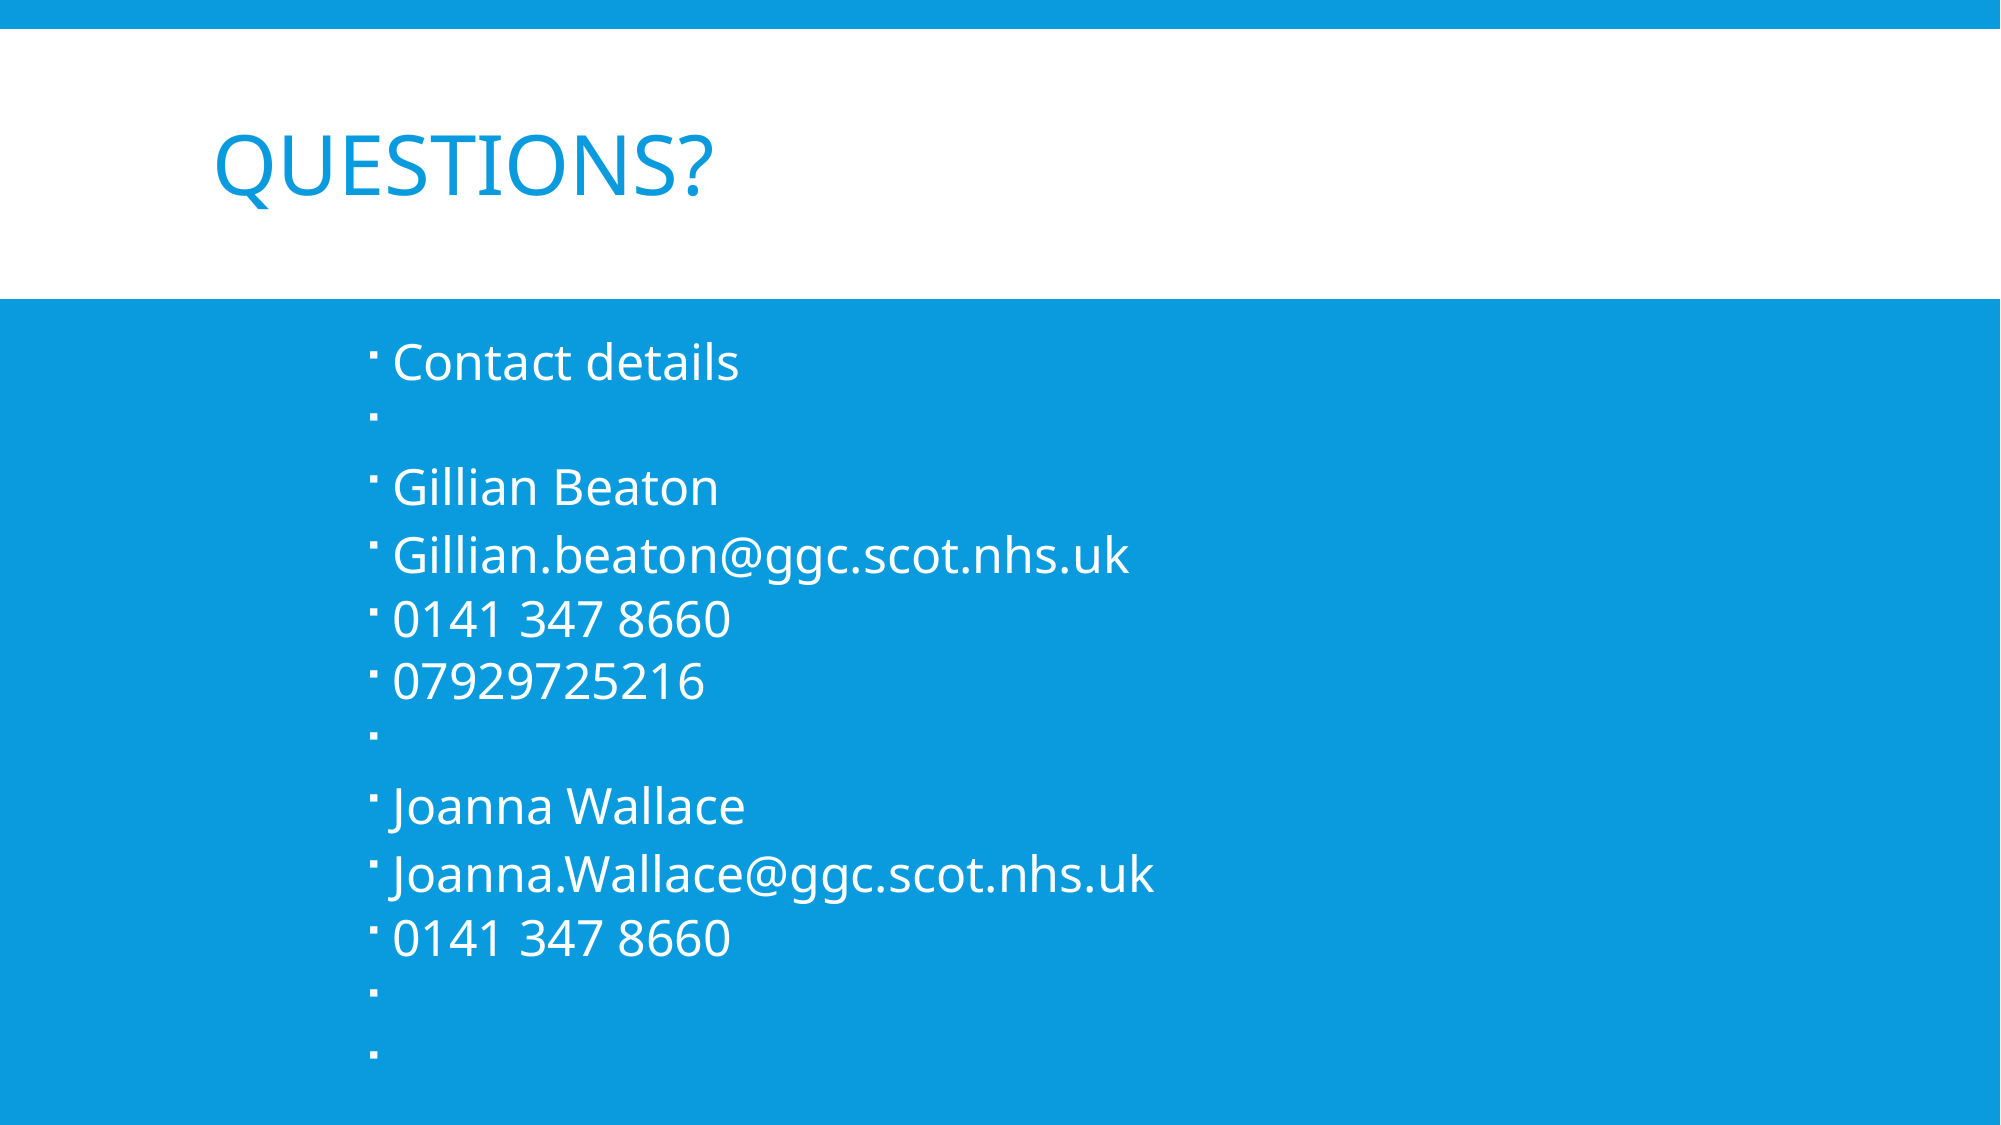

# Questions?
Contact details
Gillian Beaton
Gillian.beaton@ggc.scot.nhs.uk
0141 347 8660
07929725216
Joanna Wallace
Joanna.Wallace@ggc.scot.nhs.uk
0141 347 8660